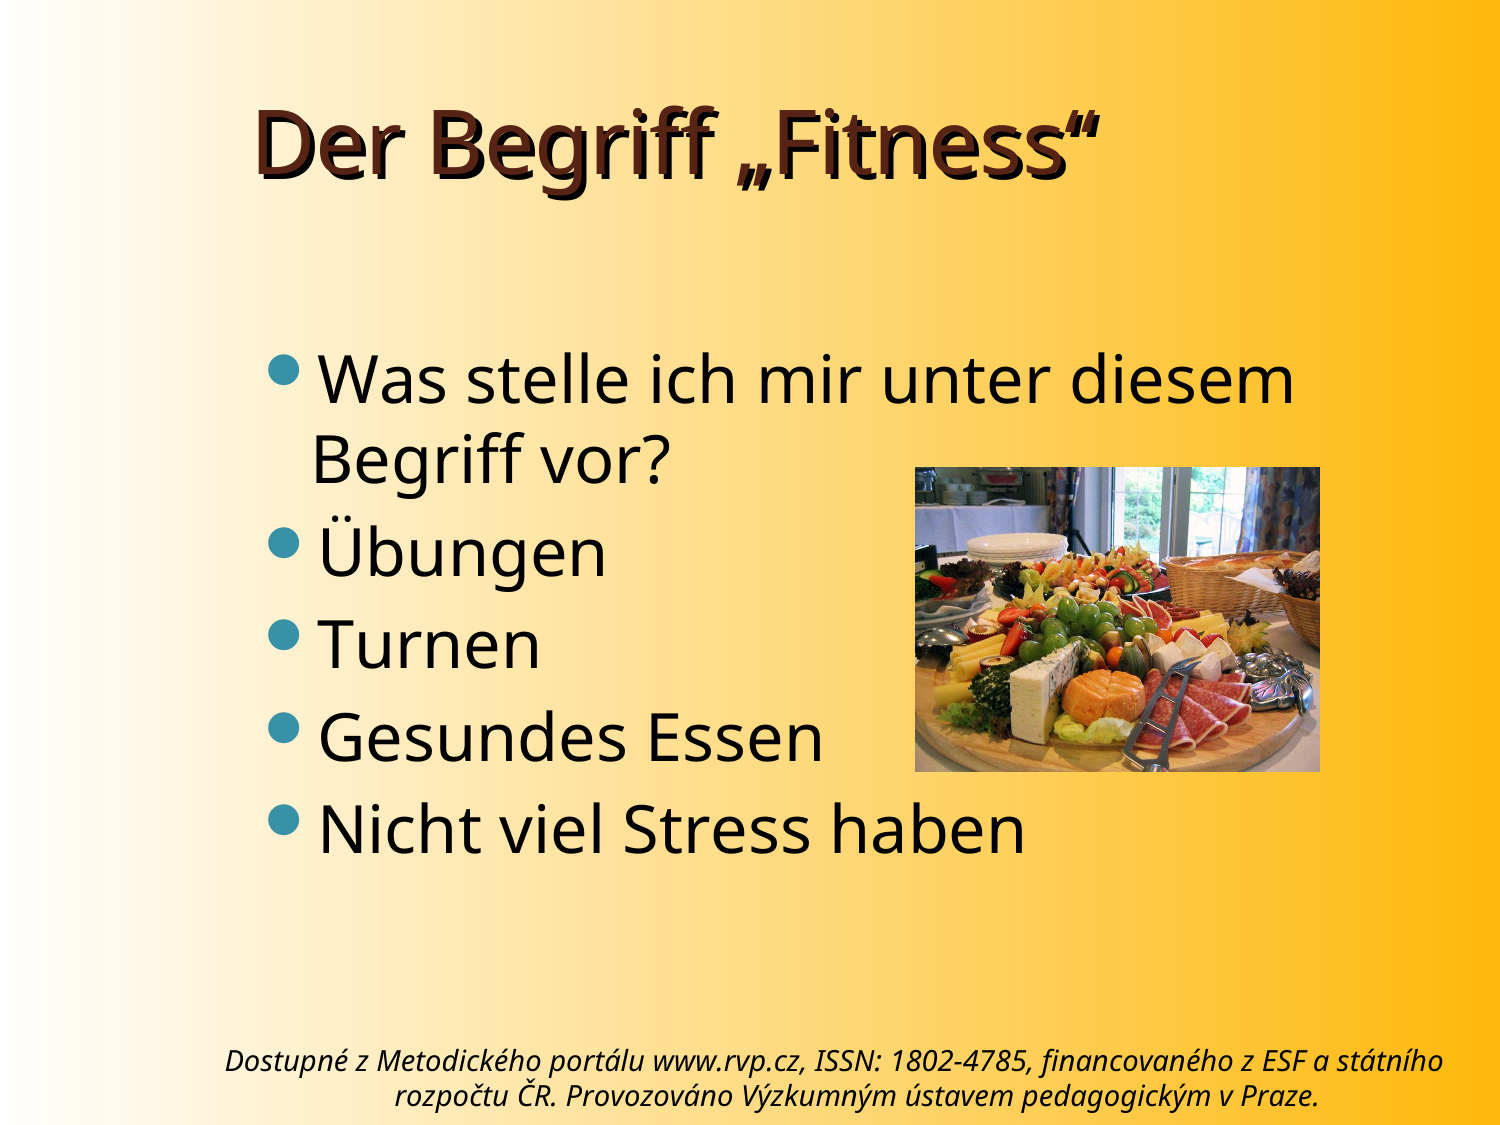

# Der Begriff „Fitness“
Was stelle ich mir unter diesem Begriff vor?
Übungen
Turnen
Gesundes Essen
Nicht viel Stress haben
Dostupné z Metodického portálu www.rvp.cz, ISSN: 1802-4785, financovaného z ESF a státního rozpočtu ČR. Provozováno Výzkumným ústavem pedagogickým v Praze.